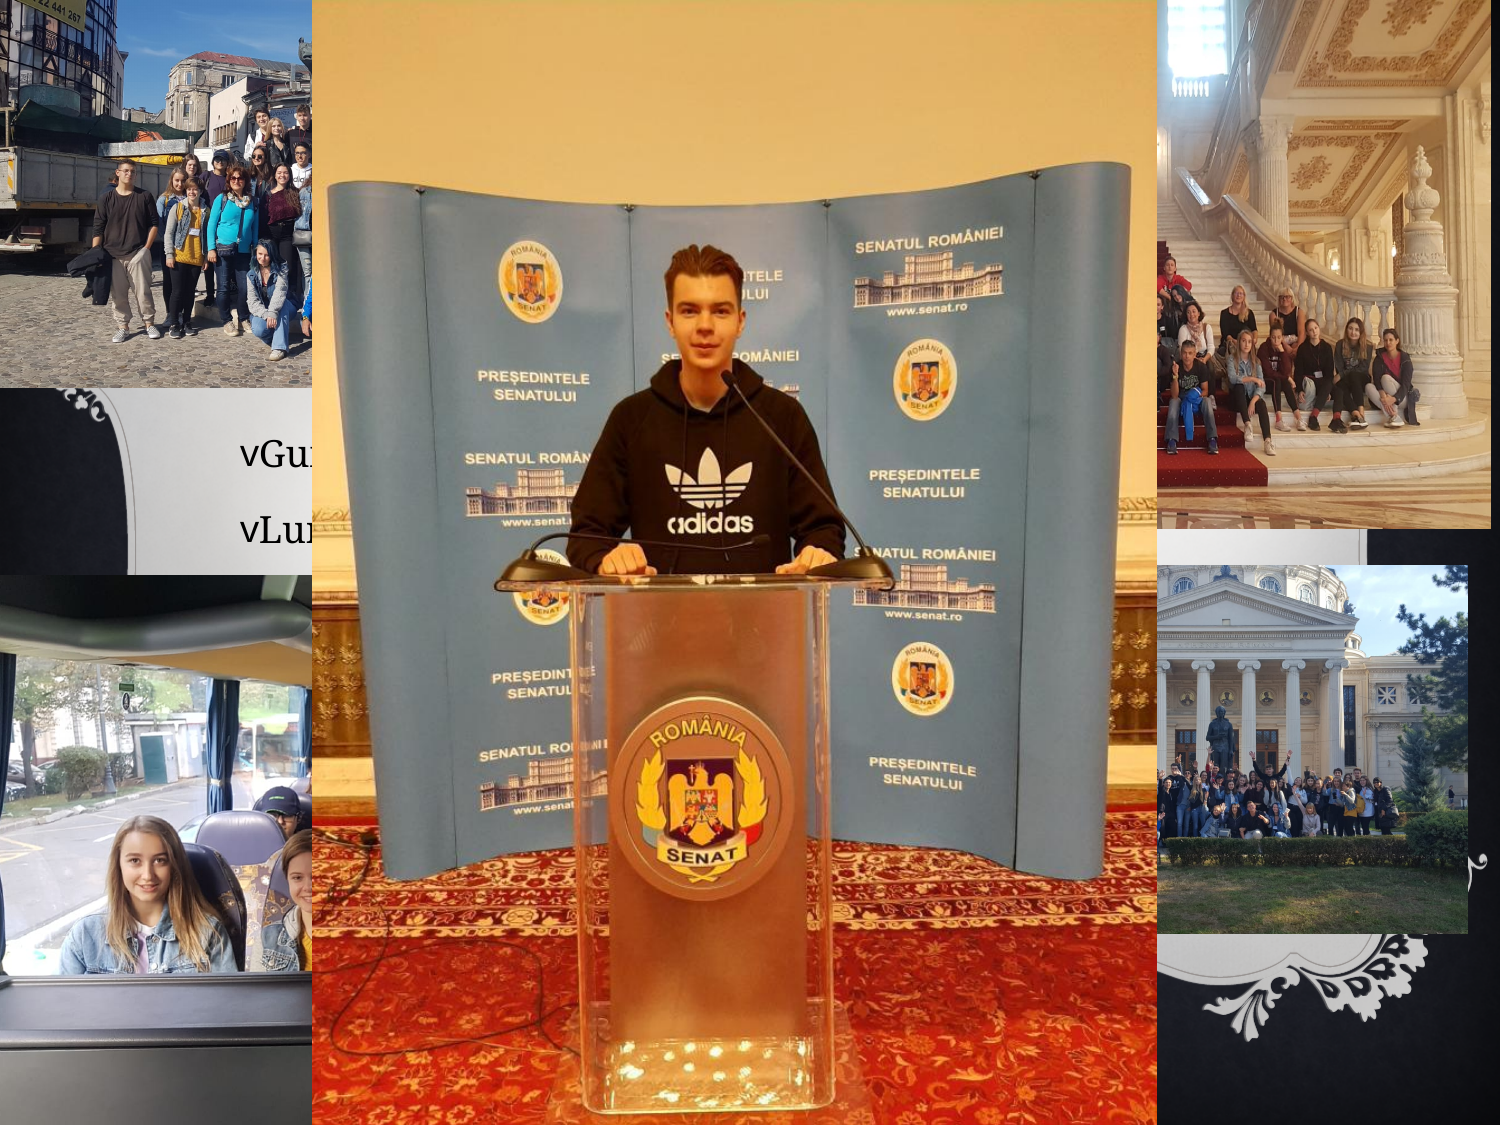

# TUESDAY
Guided city tour by bus
Lunch
Visit of The Parliament Palace
Visit the Park Lake